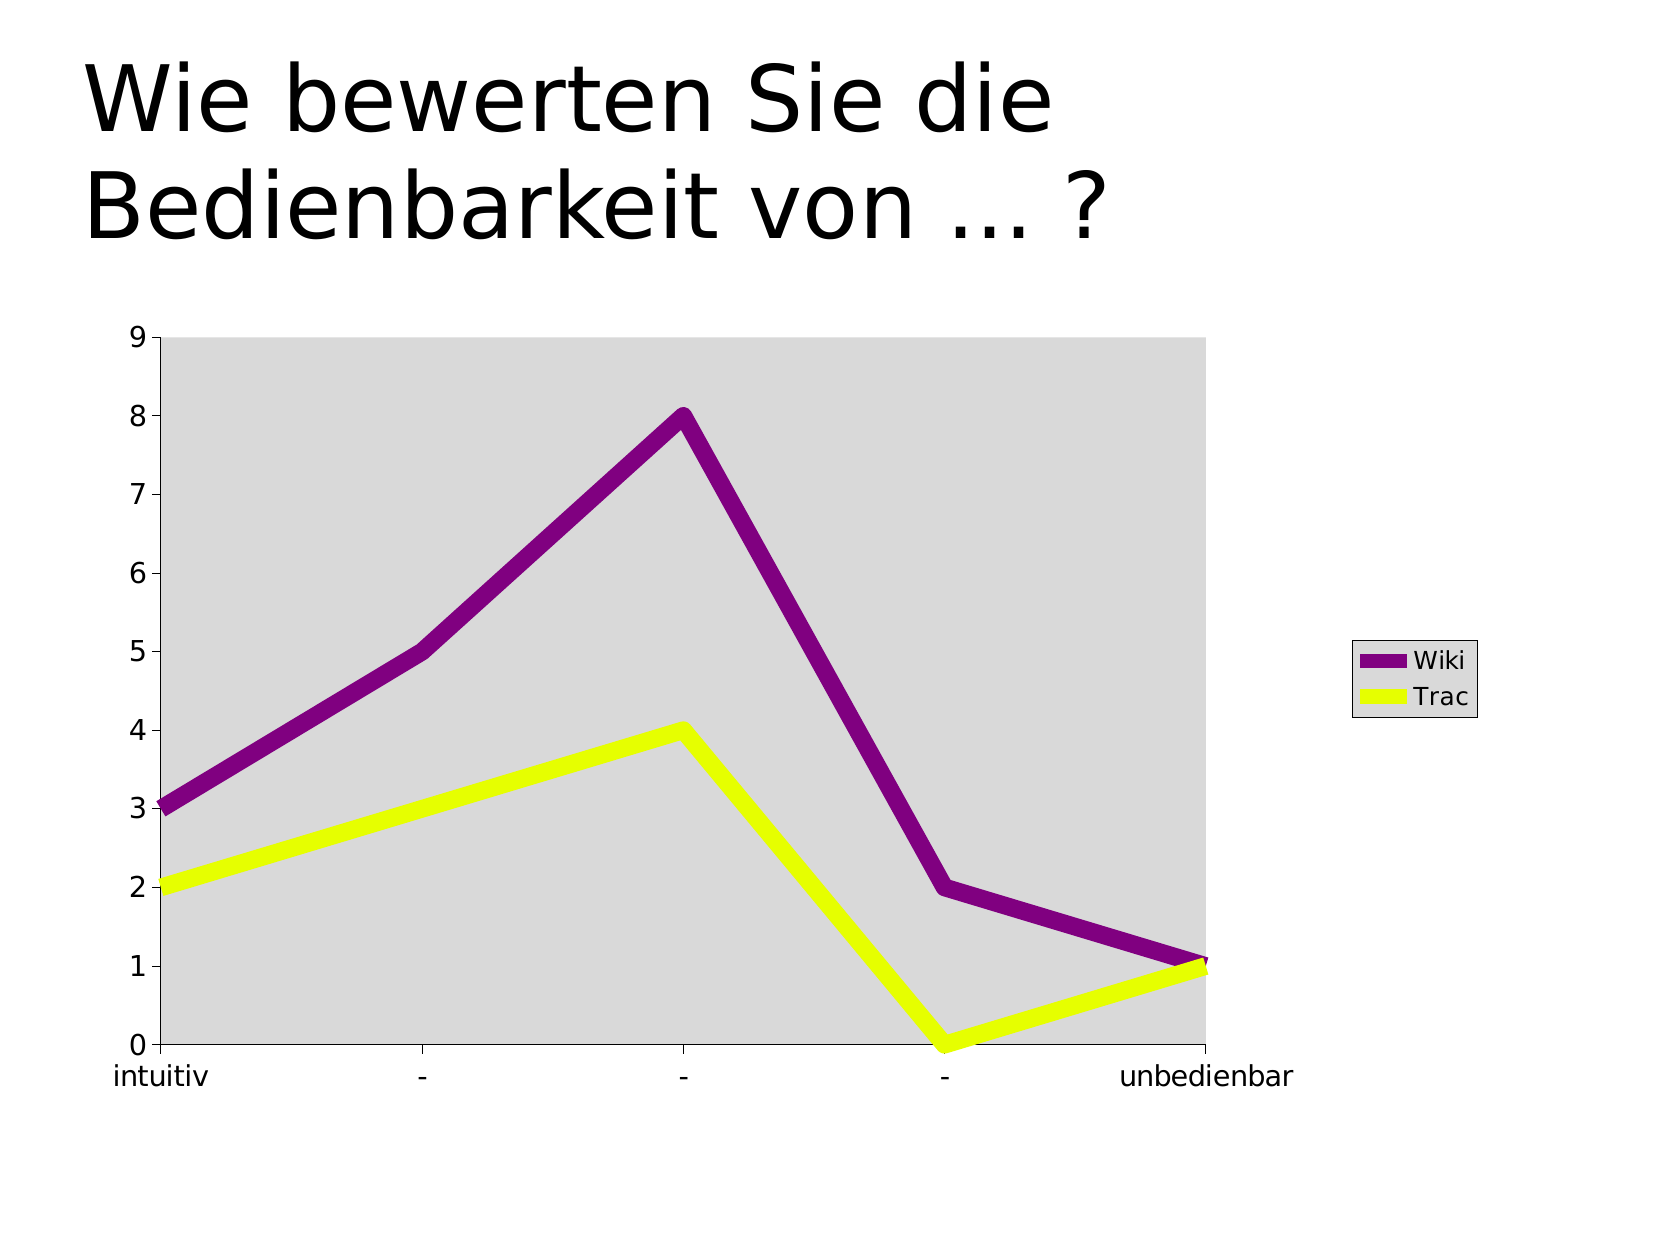

# Wie bewerten Sie die Bedienbarkeit von ... ?
### Chart
| Category | Wiki | Trac |
|---|---|---|
| intuitiv | 3.0 | 2.0 |
| - | 5.0 | 3.0 |
| - | 8.0 | 4.0 |
| - | 2.0 | 0.0 |
| unbedienbar | 1.0 | 1.0 |